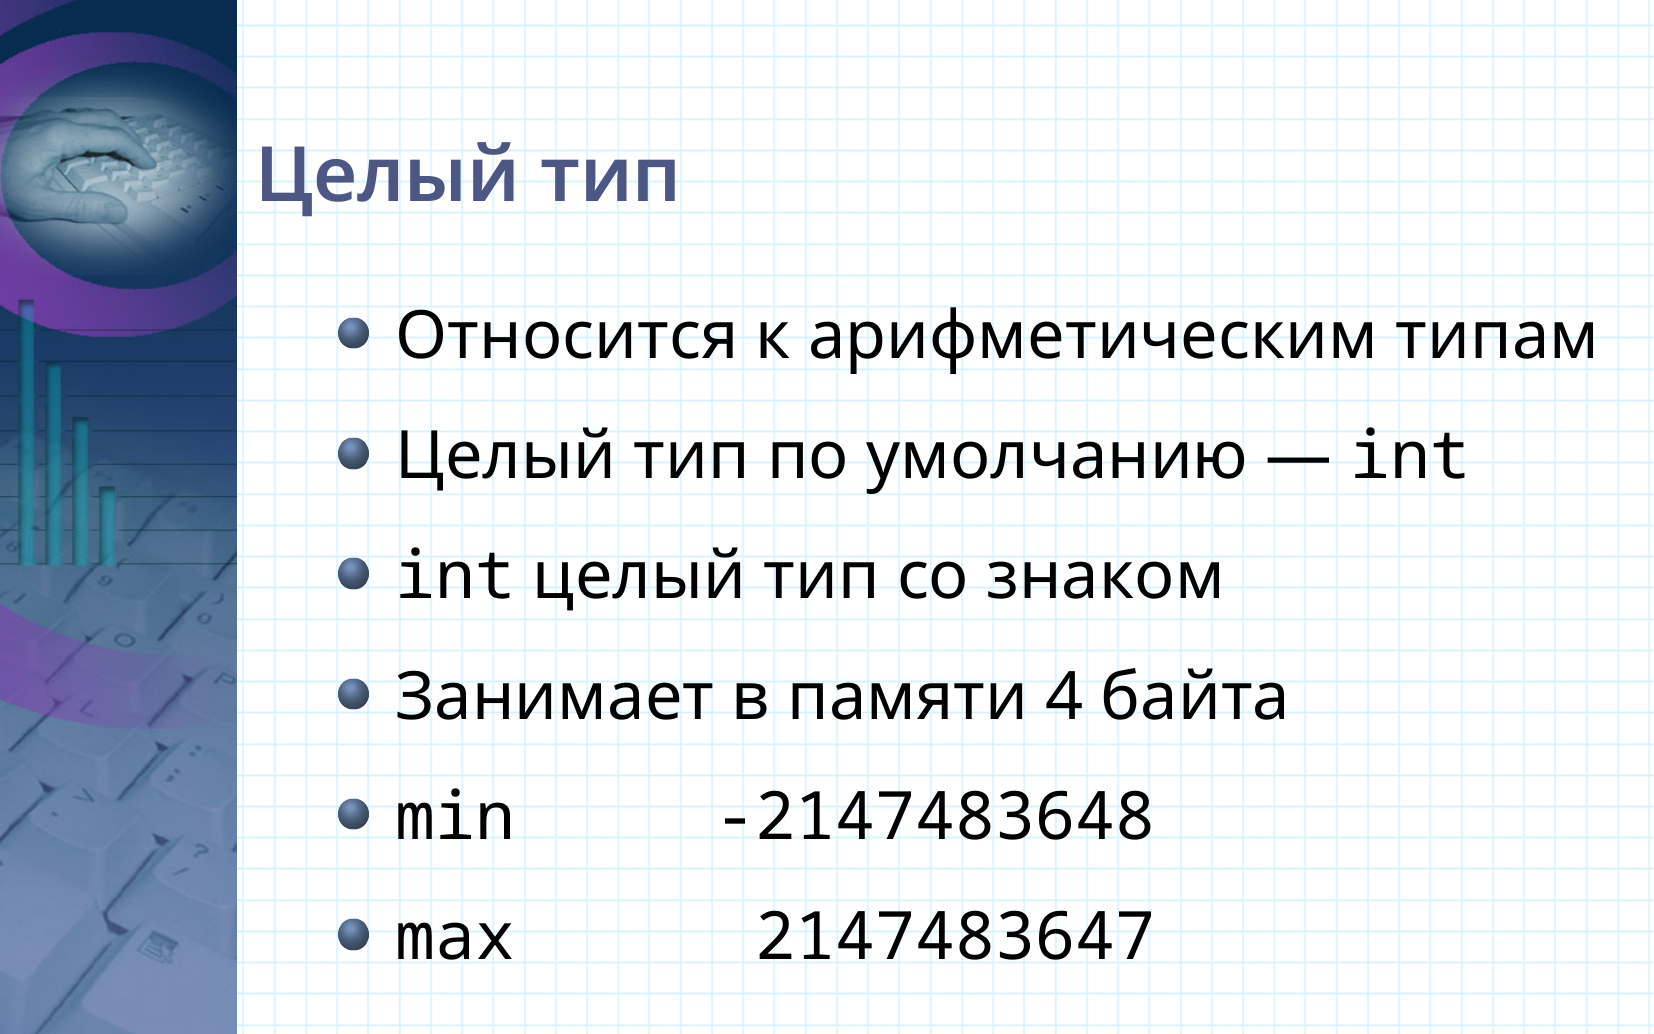

# Целый тип
Относится к арифметическим типам
Целый тип по умолчанию — int
int целый тип со знаком
Занимает в памяти 4 байта
min -2147483648
max 2147483647